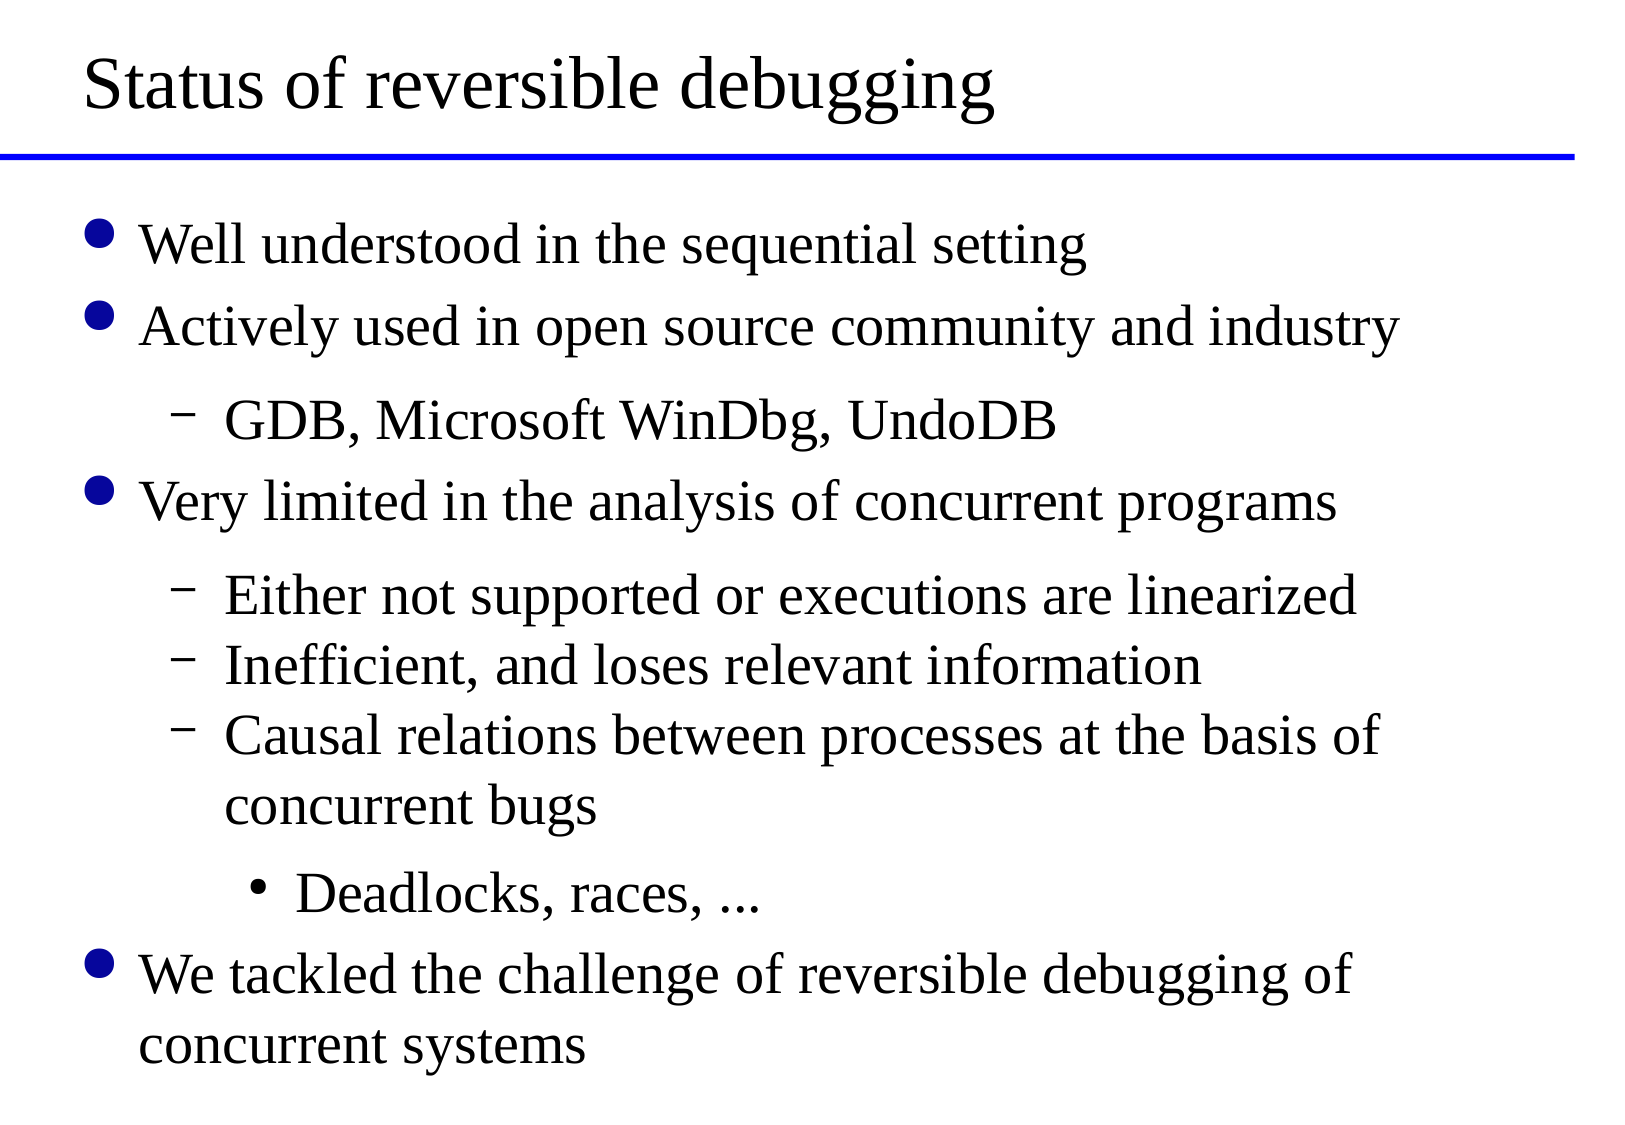

# Status of reversible debugging
Well understood in the sequential setting
Actively used in open source community and industry
GDB, Microsoft WinDbg, UndoDB
Very limited in the analysis of concurrent programs
Either not supported or executions are linearized
Inefficient, and loses relevant information
Causal relations between processes at the basis of concurrent bugs
Deadlocks, races, ...
We tackled the challenge of reversible debugging of concurrent systems